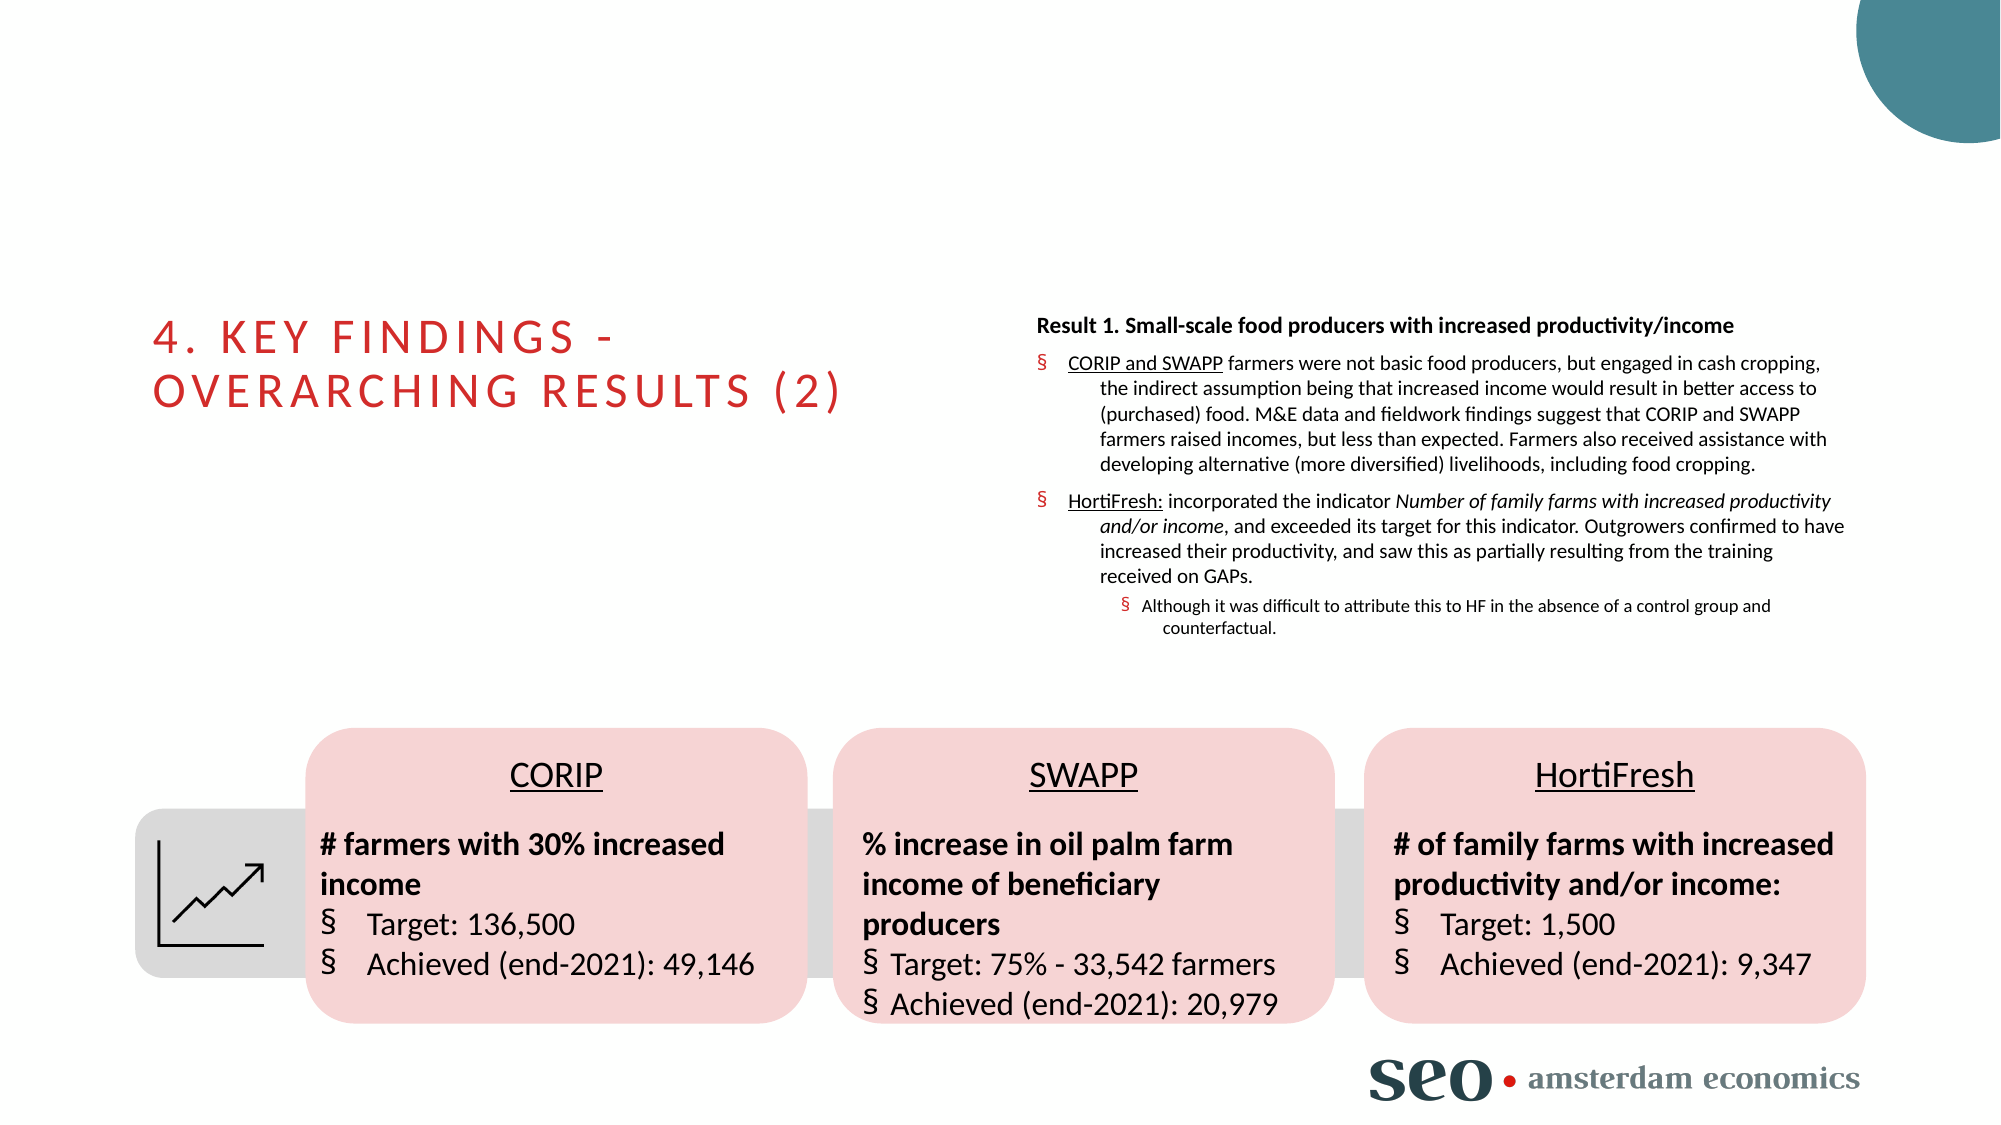

# 4. key findings - Overarching results (2)
Result 1. Small-scale food producers with increased productivity/income
CORIP and SWAPP farmers were not basic food producers, but engaged in cash cropping, the indirect assumption being that increased income would result in better access to (purchased) food. M&E data and fieldwork findings suggest that CORIP and SWAPP farmers raised incomes, but less than expected. Farmers also received assistance with developing alternative (more diversified) livelihoods, including food cropping.
HortiFresh: incorporated the indicator Number of family farms with increased productivity and/or income, and exceeded its target for this indicator. Outgrowers confirmed to have increased their productivity, and saw this as partially resulting from the training received on GAPs.
Although it was difficult to attribute this to HF in the absence of a control group and counterfactual.
CORIP
# farmers with 30% increased income
Target: 136,500
Achieved (end-2021): 49,146
SWAPP
% increase in oil palm farm income of beneficiary producers
Target: 75% - 33,542 farmers
Achieved (end-2021): 20,979
HortiFresh
# of family farms with increased productivity and/or income:
Target: 1,500
Achieved (end-2021): 9,347